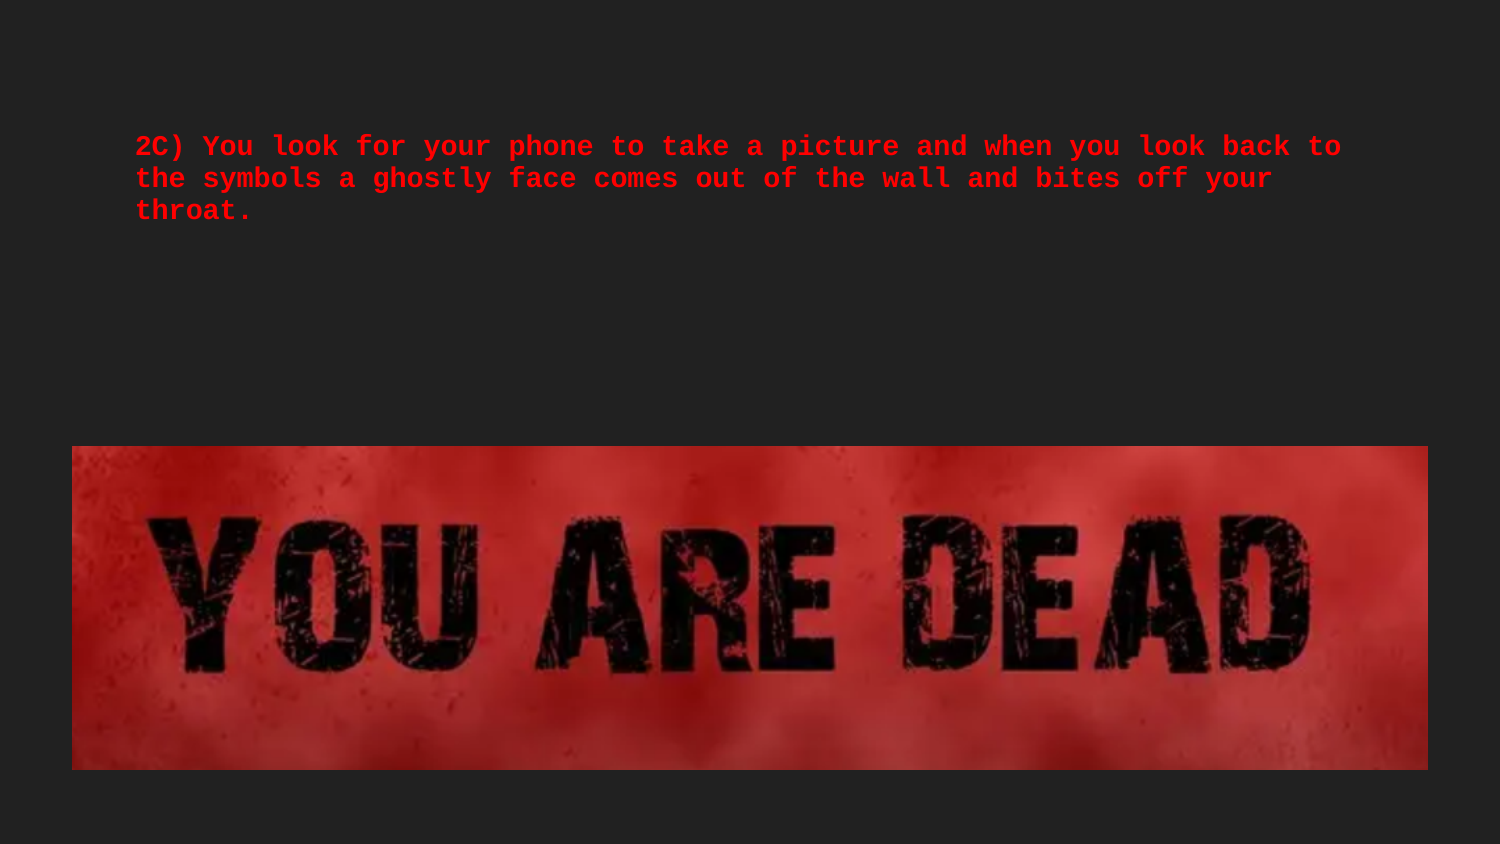

# 2C) You look for your phone to take a picture and when you look back to the symbols a ghostly face comes out of the wall and bites off your throat.